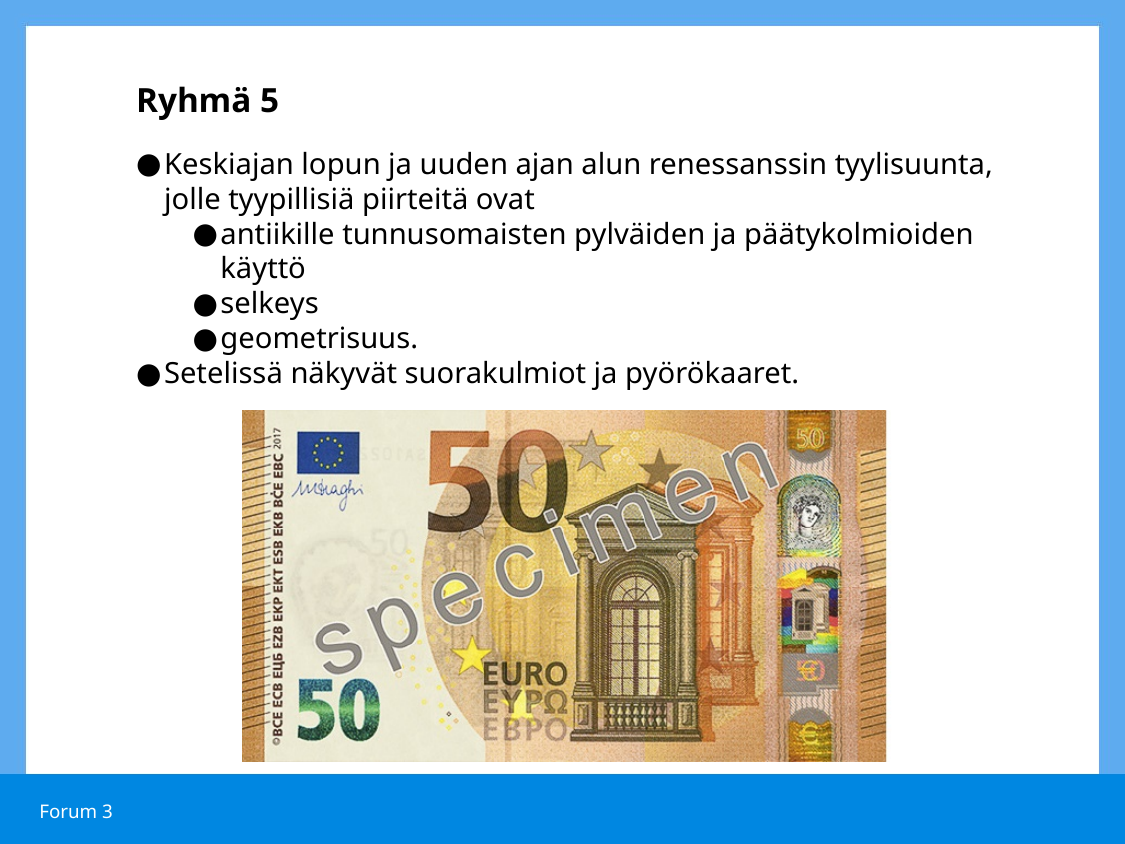

# Ryhmä 5
Keskiajan lopun ja uuden ajan alun renessanssin tyylisuunta, jolle tyypillisiä piirteitä ovat
antiikille tunnusomaisten pylväiden ja päätykolmioiden käyttö
selkeys
geometrisuus.
Setelissä näkyvät suorakulmiot ja pyörökaaret.